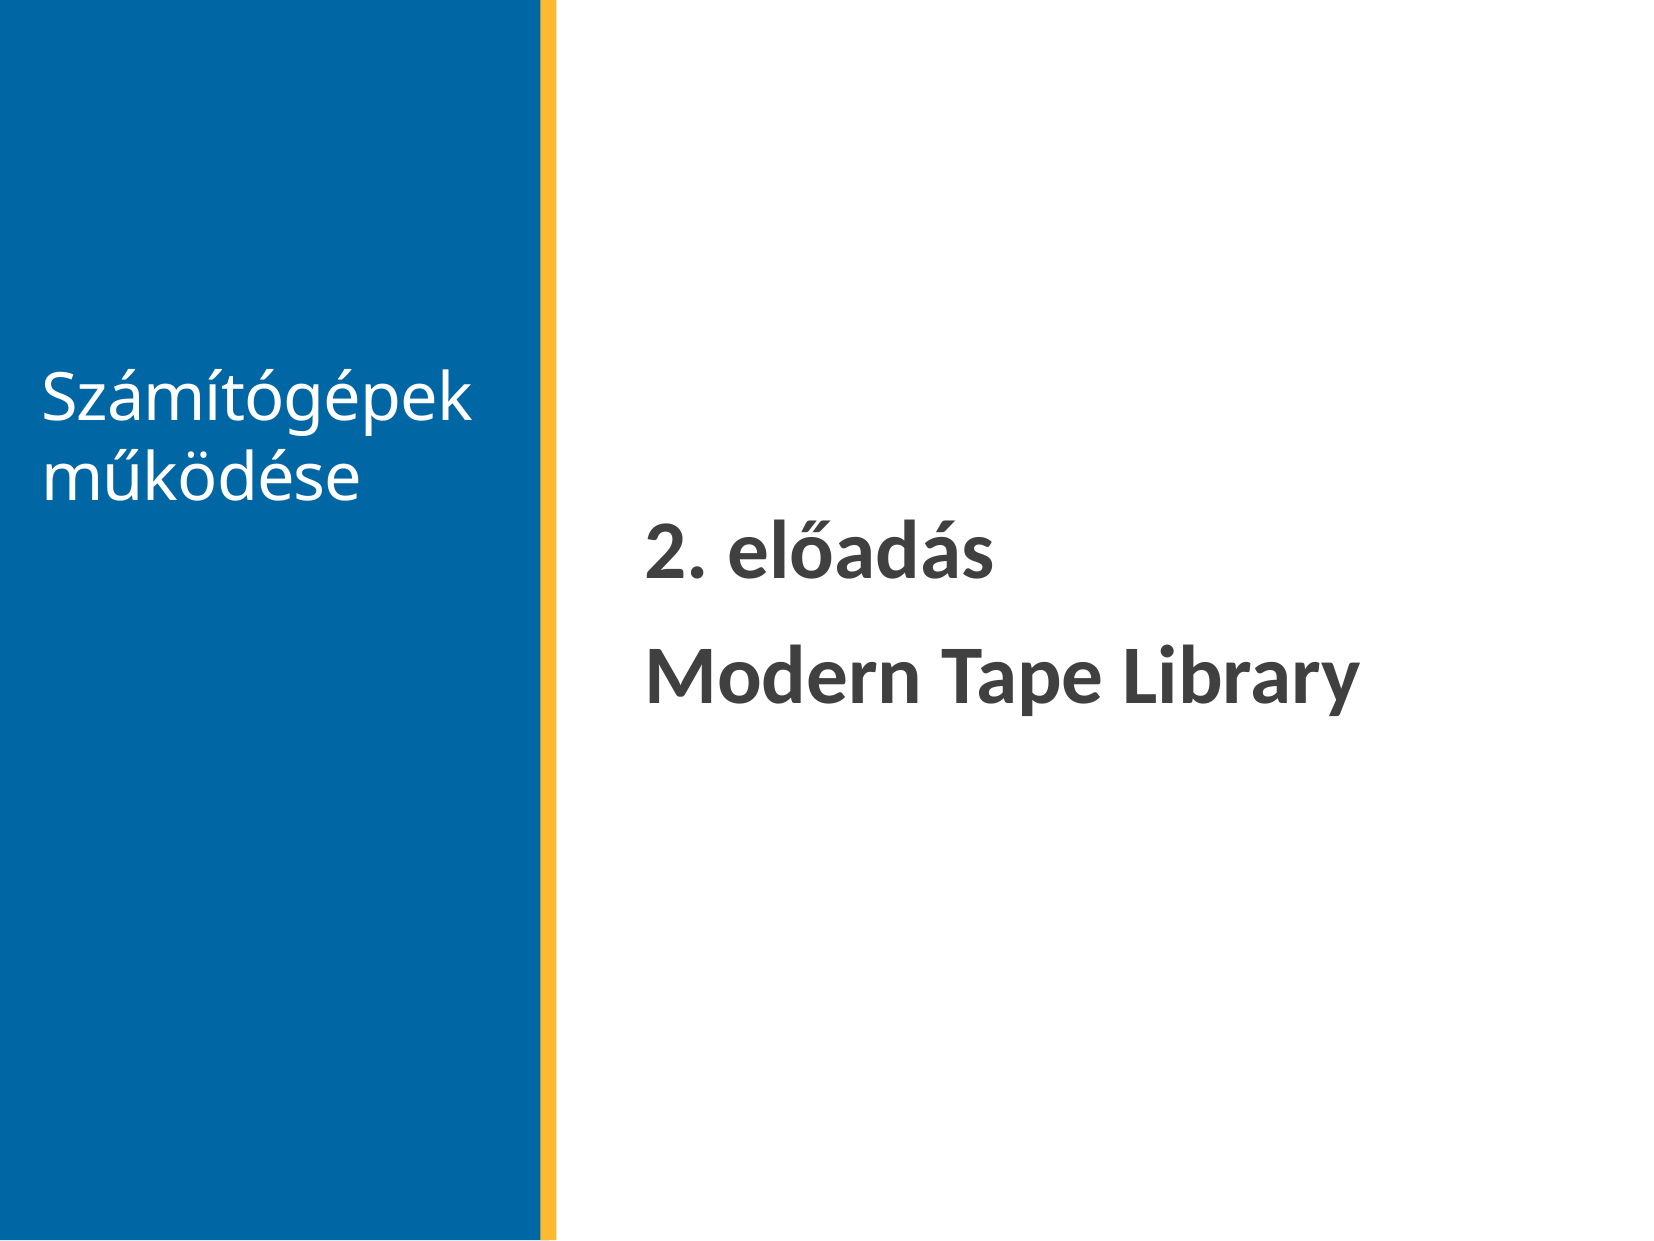

# Számítógépek működése
2. előadás
Modern Tape Library